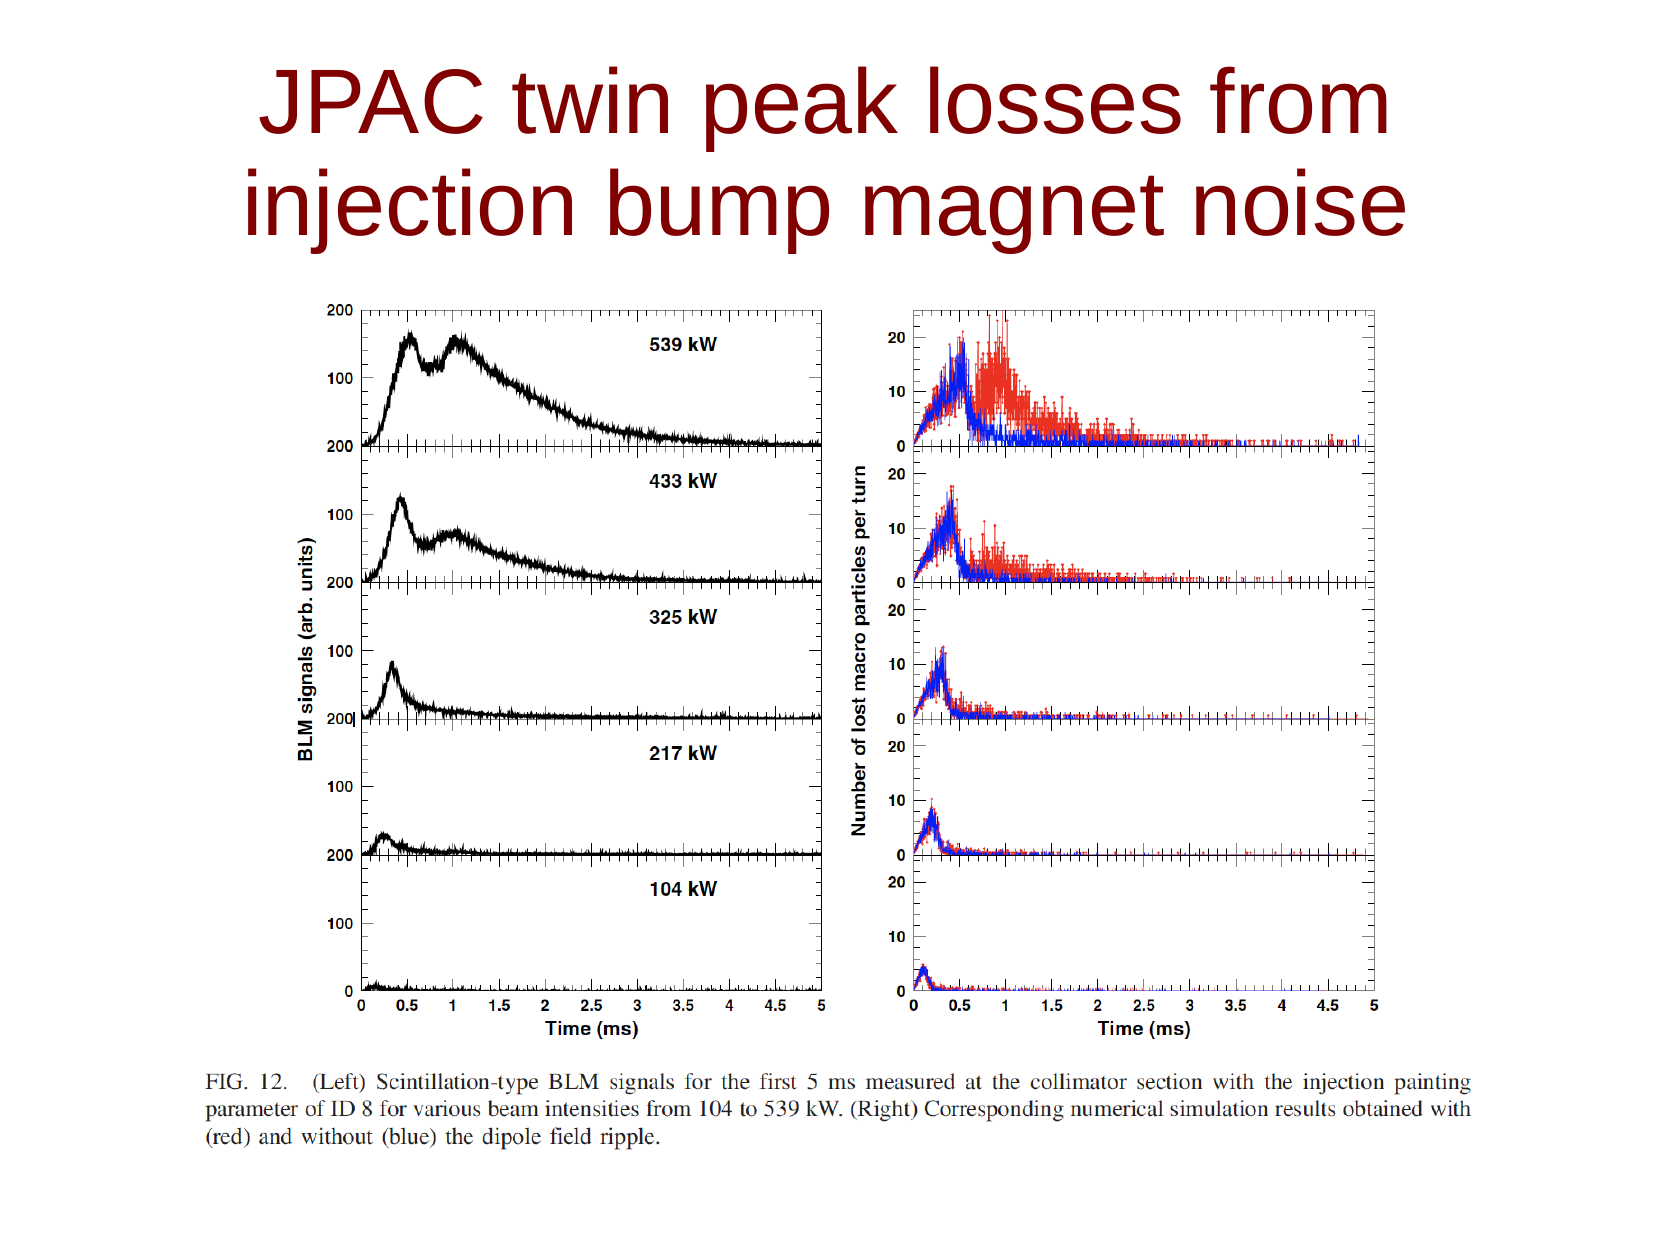

# JPAC twin peak losses from injection bump magnet noise